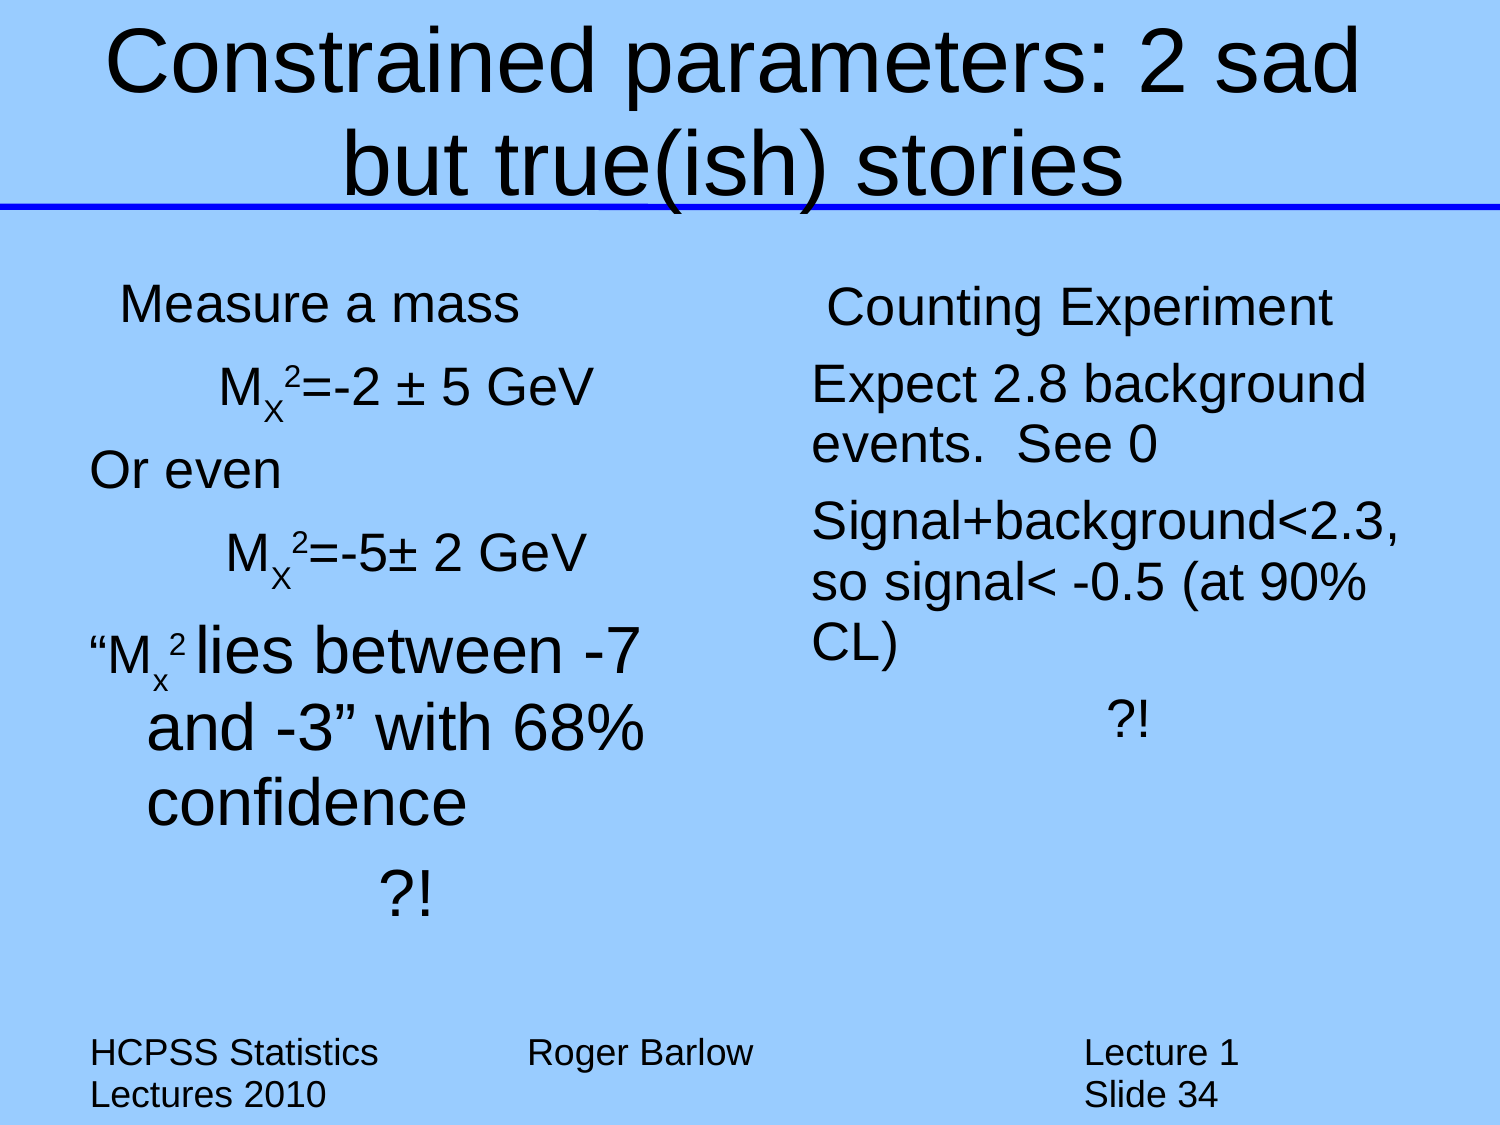

# Constrained parameters: 2 sad but true(ish) stories
 Measure a mass
MX2=-2 ± 5 GeV
Or even
MX2=-5± 2 GeV
“Mx2 lies between -7 and -3” with 68% confidence
?!
 Counting Experiment
Expect 2.8 background events. See 0
Signal+background<2.3, so signal< -0.5 (at 90% CL)
?!
34